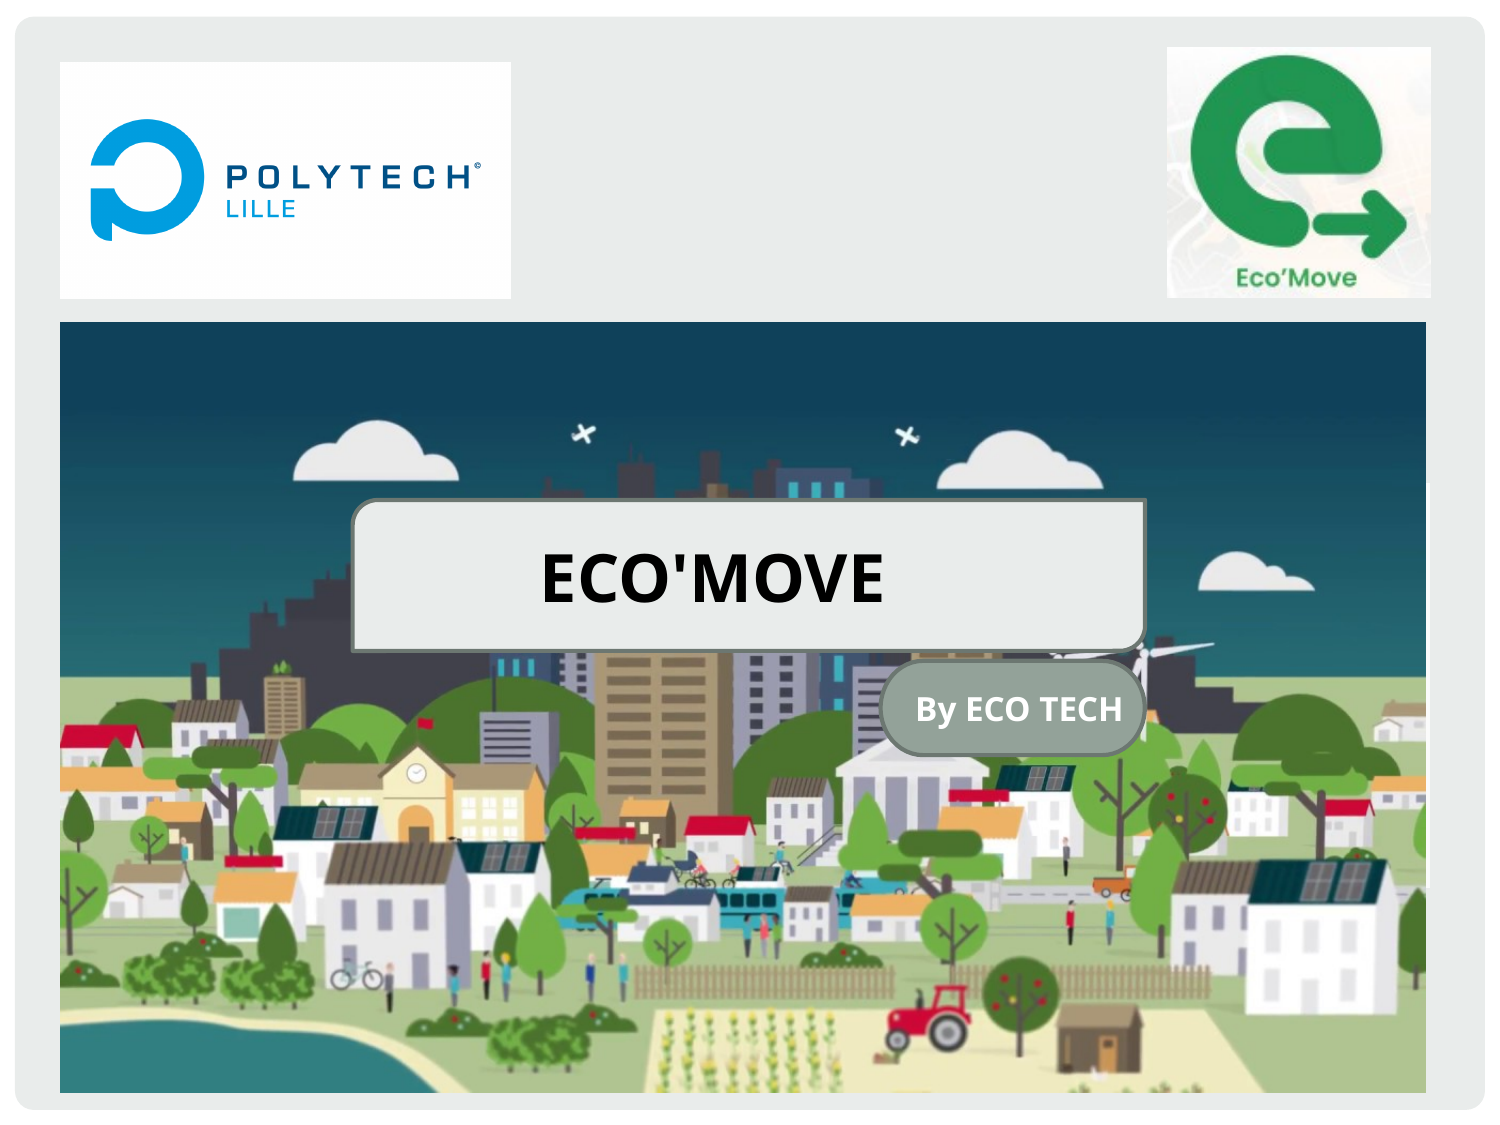

ECO'MOVE
By ECO TECH
# By Ecotech